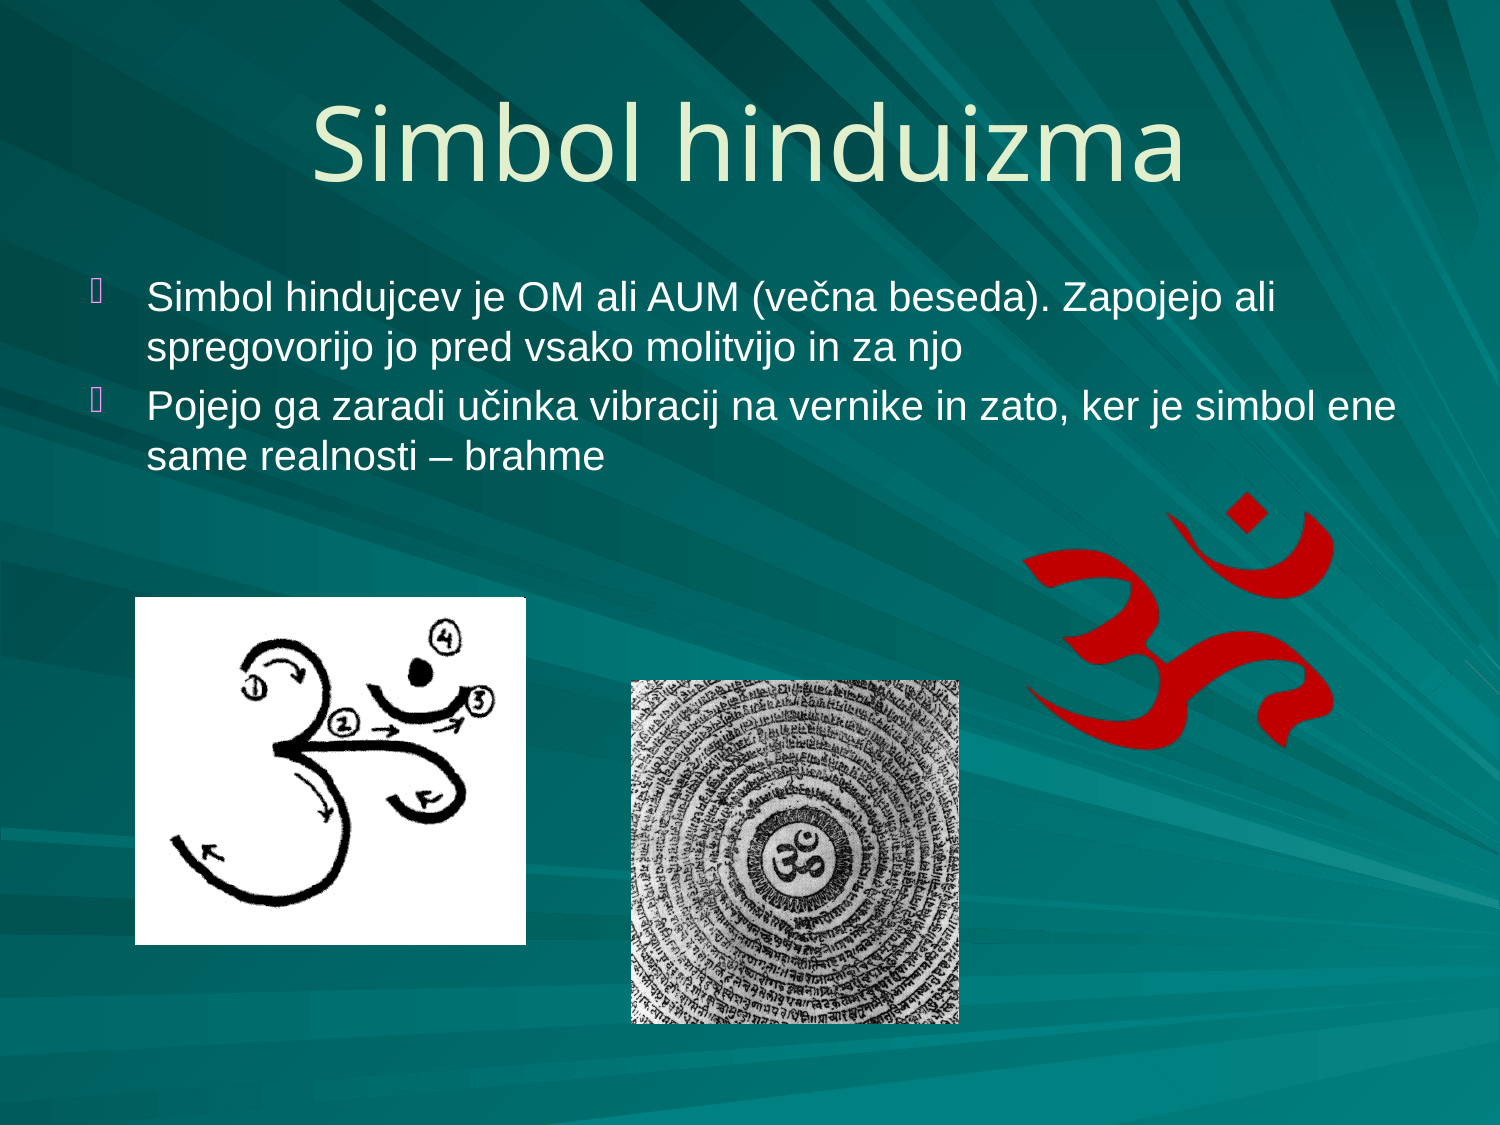

# Simbol hinduizma
Simbol hindujcev je OM ali AUM (večna beseda). Zapojejo ali spregovorijo jo pred vsako molitvijo in za njo
Pojejo ga zaradi učinka vibracij na vernike in zato, ker je simbol ene same realnosti – brahme